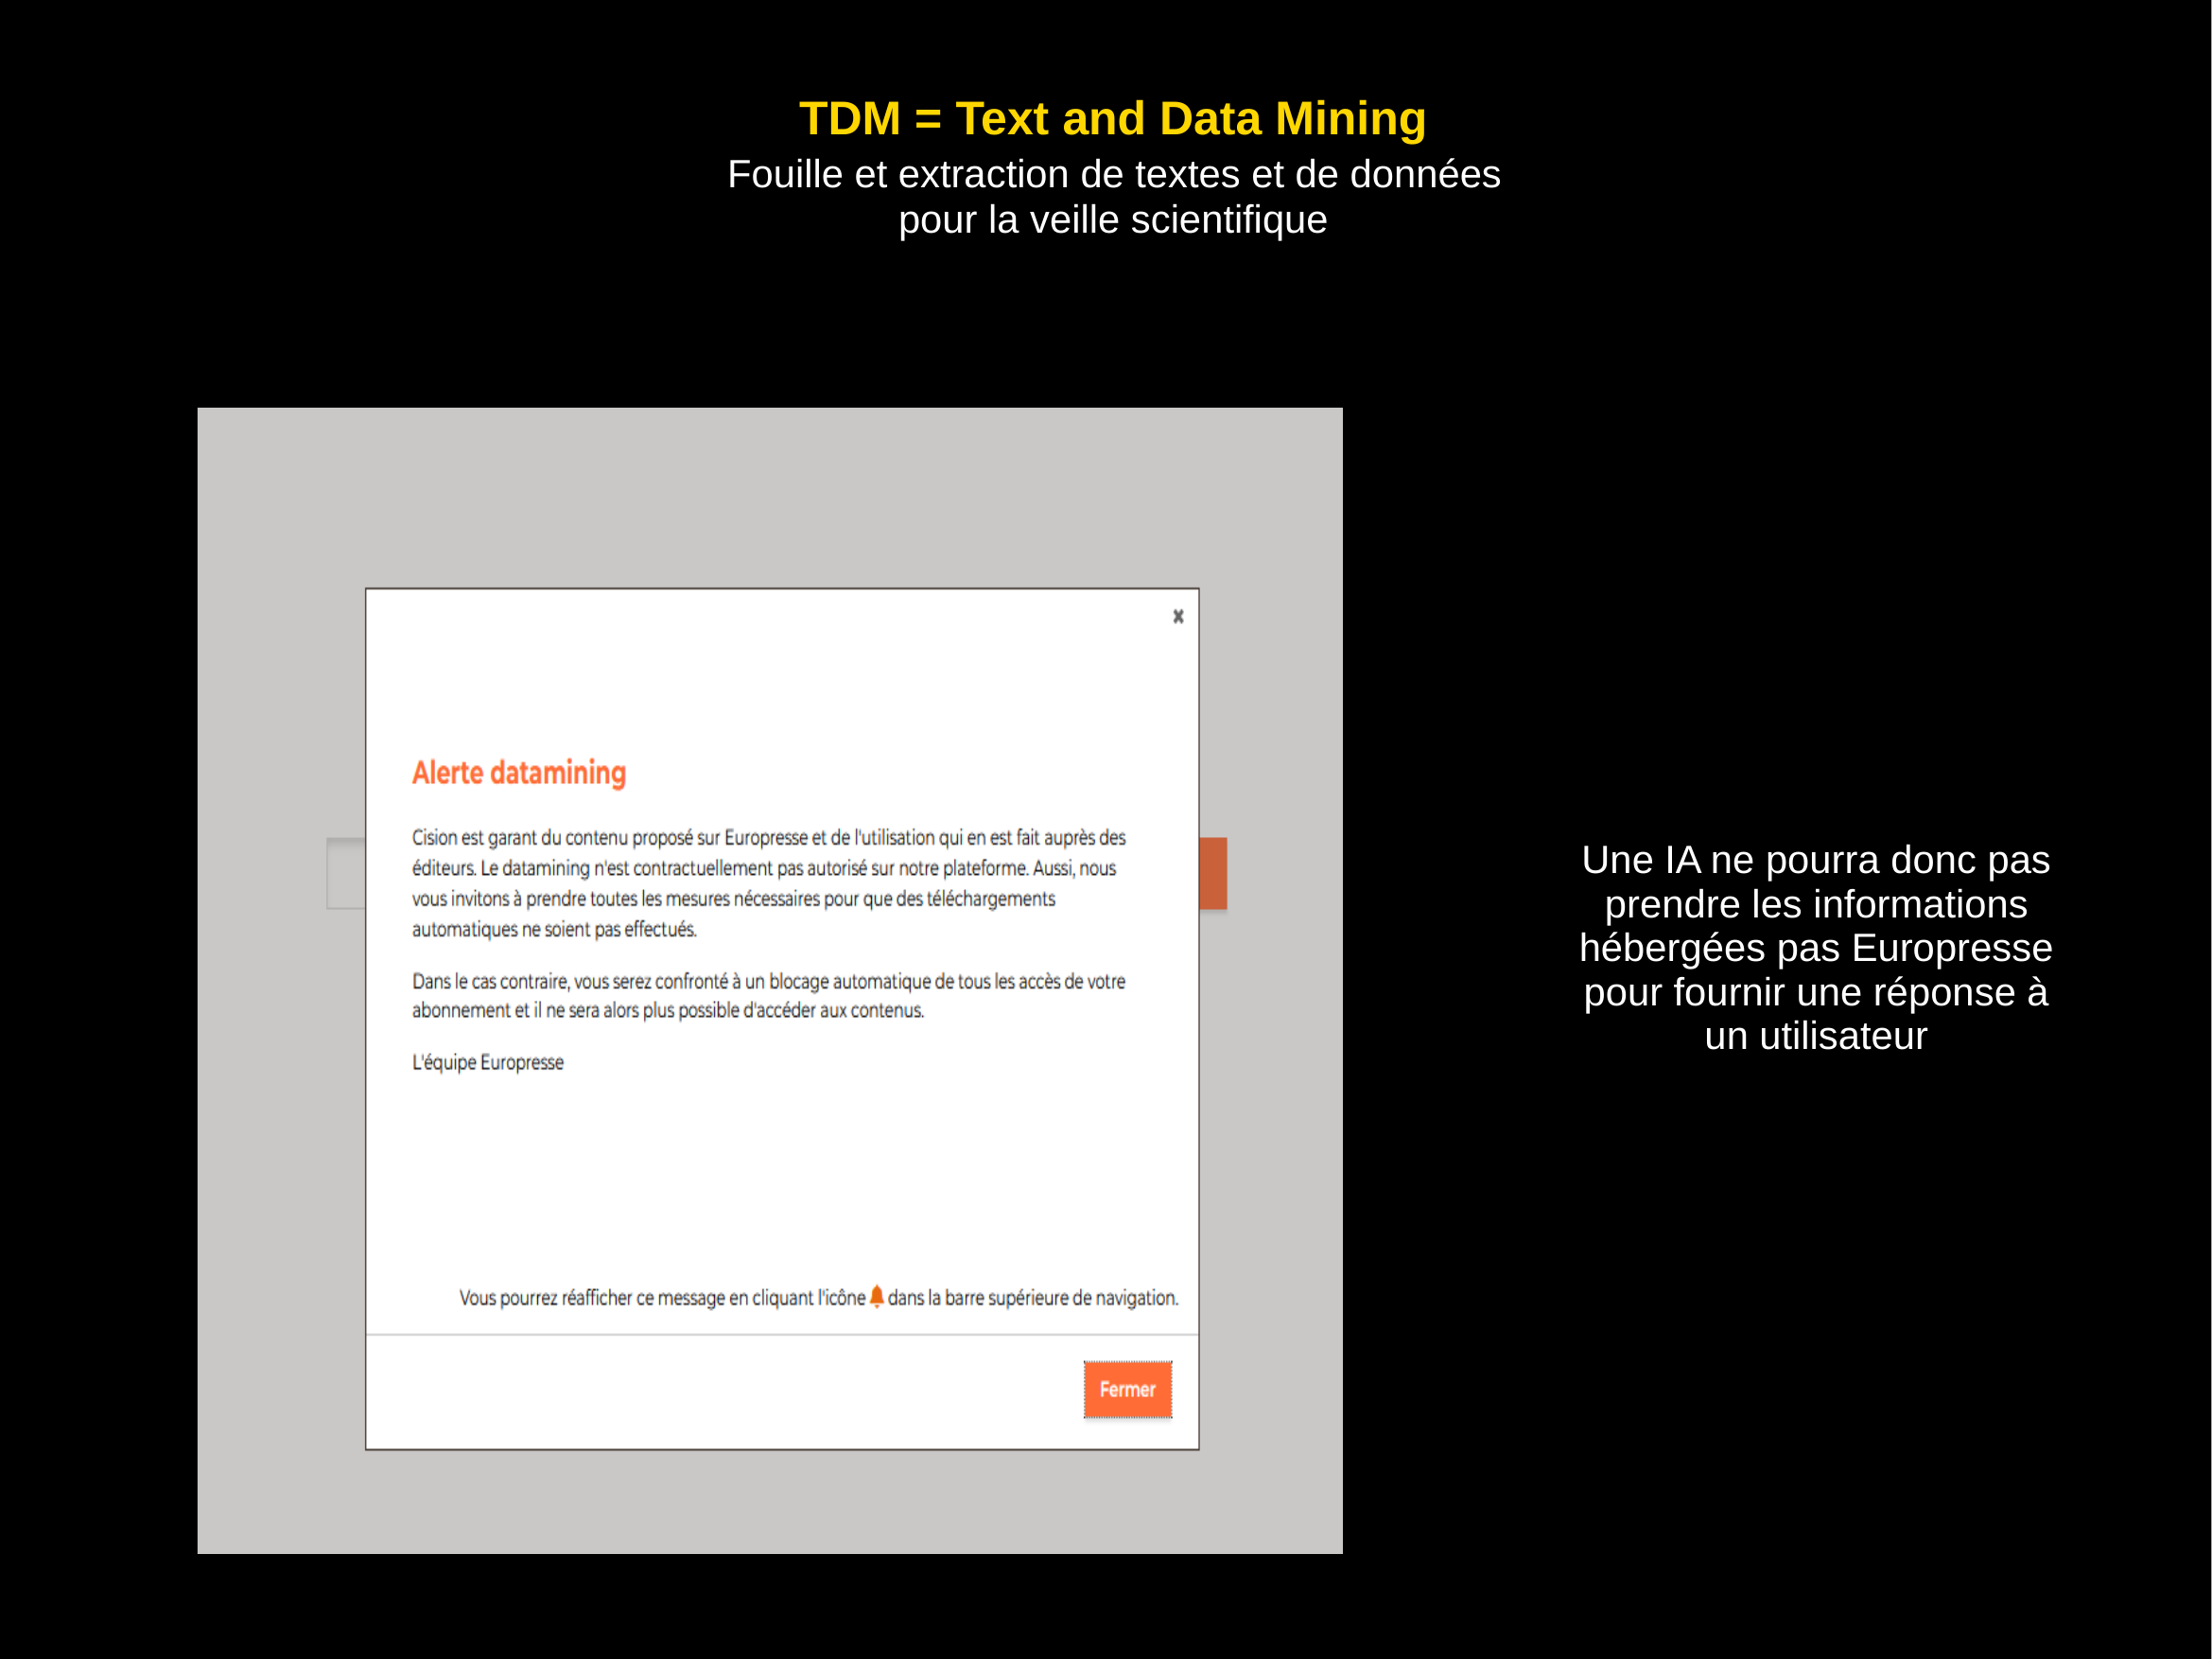

# TDM = Text and Data Mining Fouille et extraction de textes et de données pour la veille scientifique
Une IA ne pourra donc pas prendre les informations hébergées pas Europresse pour fournir une réponse à un utilisateur